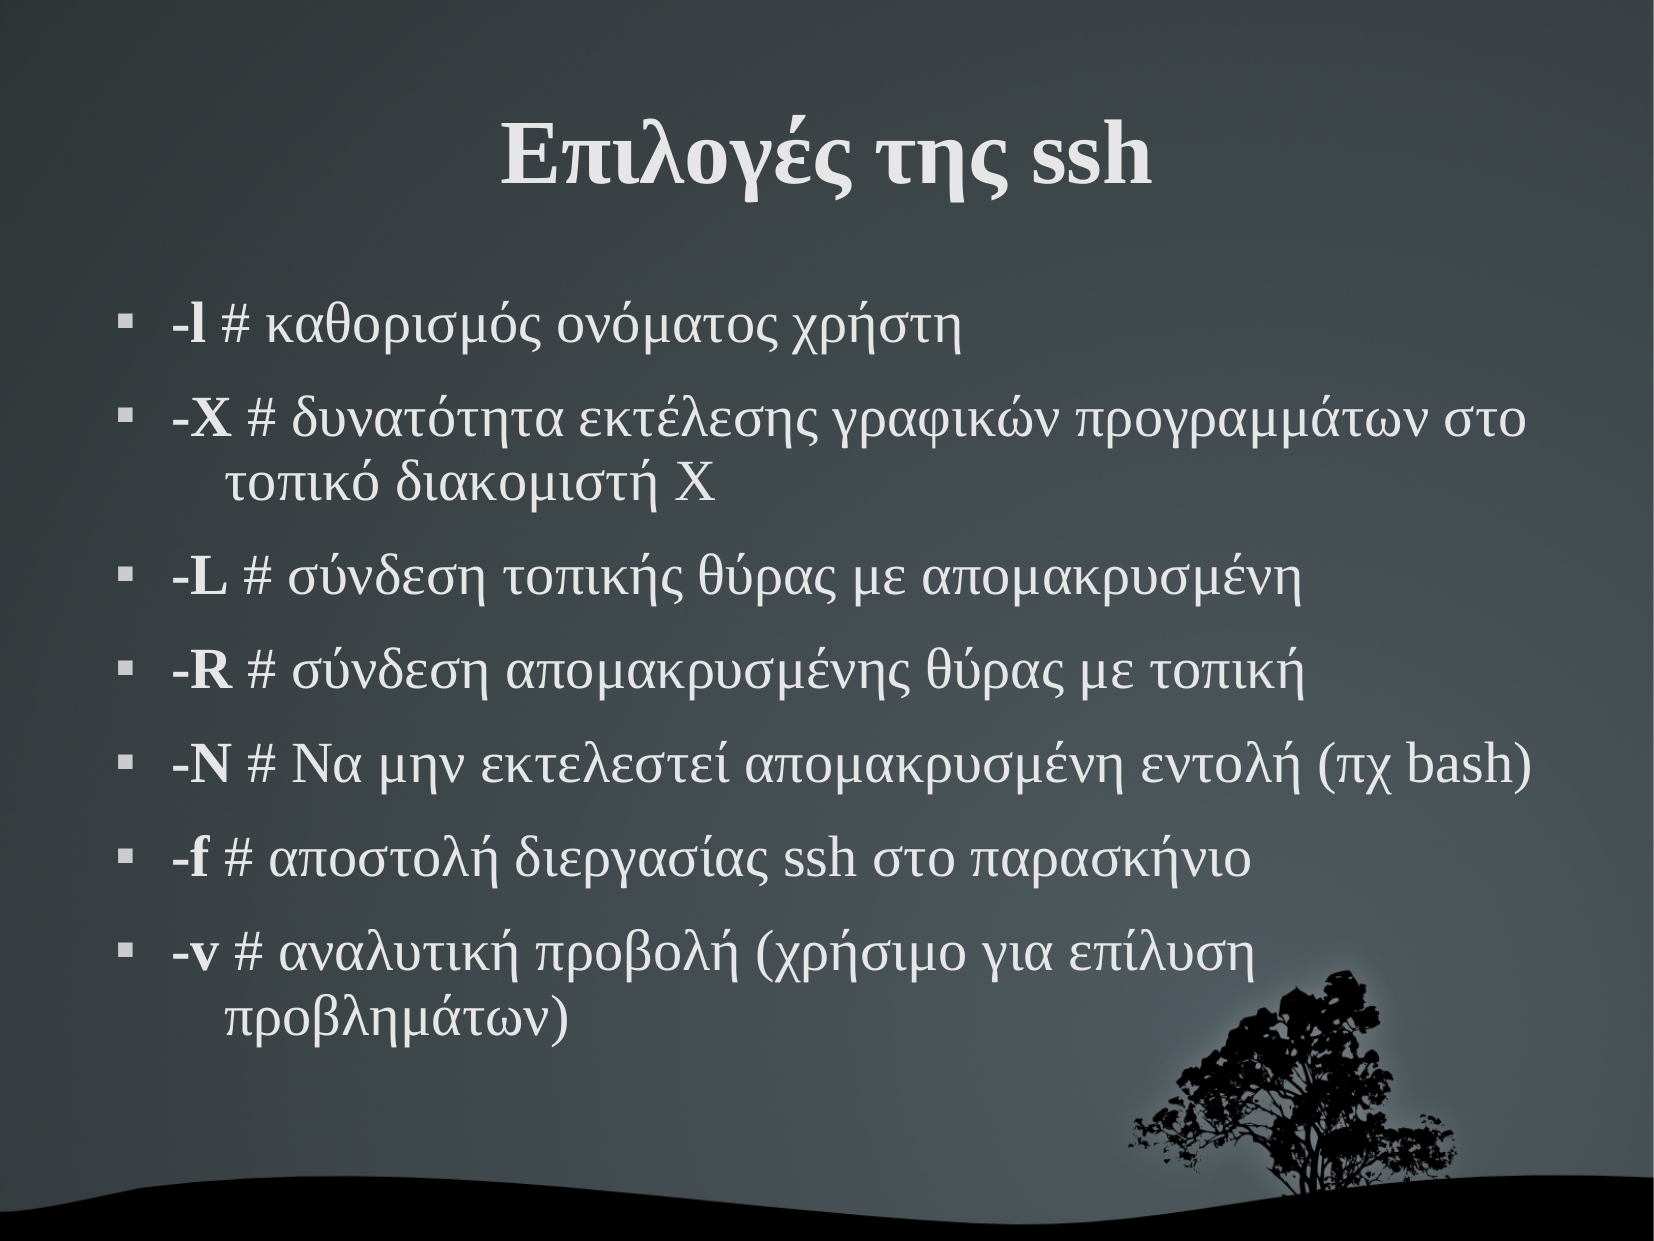

# Επιλογές της ssh
-l # καθορισμός ονόματος χρήστη
-Χ # δυνατότητα εκτέλεσης γραφικών προγραμμάτων στο τοπικό διακομιστή X
-L # σύνδεση τοπικής θύρας με απομακρυσμένη
-R # σύνδεση απομακρυσμένης θύρας με τοπική
-Ν # Να μην εκτελεστεί απομακρυσμένη εντολή (πχ bash)
-f # αποστολή διεργασίας ssh στο παρασκήνιο
-v # αναλυτική προβολή (χρήσιμο για επίλυση προβλημάτων)